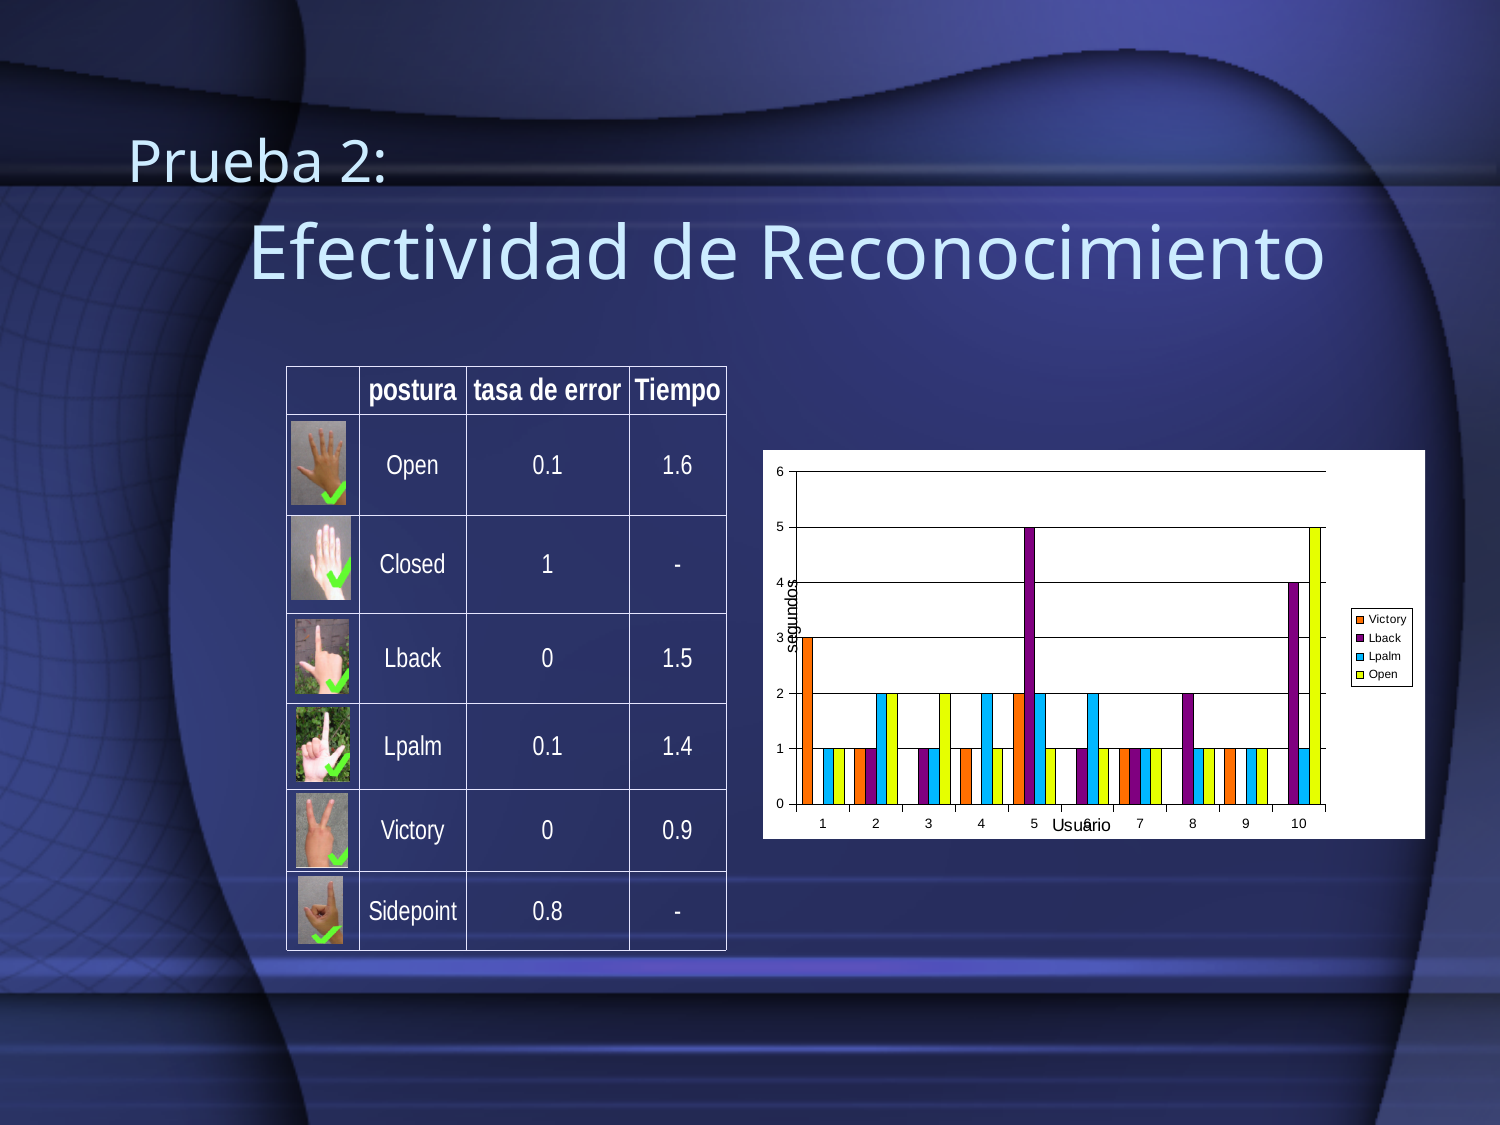

Prueba 2:
Efectividad de Reconocimiento
### Chart
| Category | Victory | Lback | Lpalm | Open |
|---|---|---|---|---|
| 1 | 3.0 | 0.0 | 1.0 | 1.0 |
| 2 | 1.0 | 1.0 | 2.0 | 2.0 |
| 3 | 0.0 | 1.0 | 1.0 | 2.0 |
| 4 | 1.0 | 0.0 | 2.0 | 1.0 |
| 5 | 2.0 | 5.0 | 2.0 | 1.0 |
| 6 | 0.0 | 1.0 | 2.0 | 1.0 |
| 7 | 1.0 | 1.0 | 1.0 | 1.0 |
| 8 | 0.0 | 2.0 | 1.0 | 1.0 |
| 9 | 1.0 | 0.0 | 1.0 | 1.0 |
| 10 | 0.0 | 4.0 | 1.0 | 5.0 |